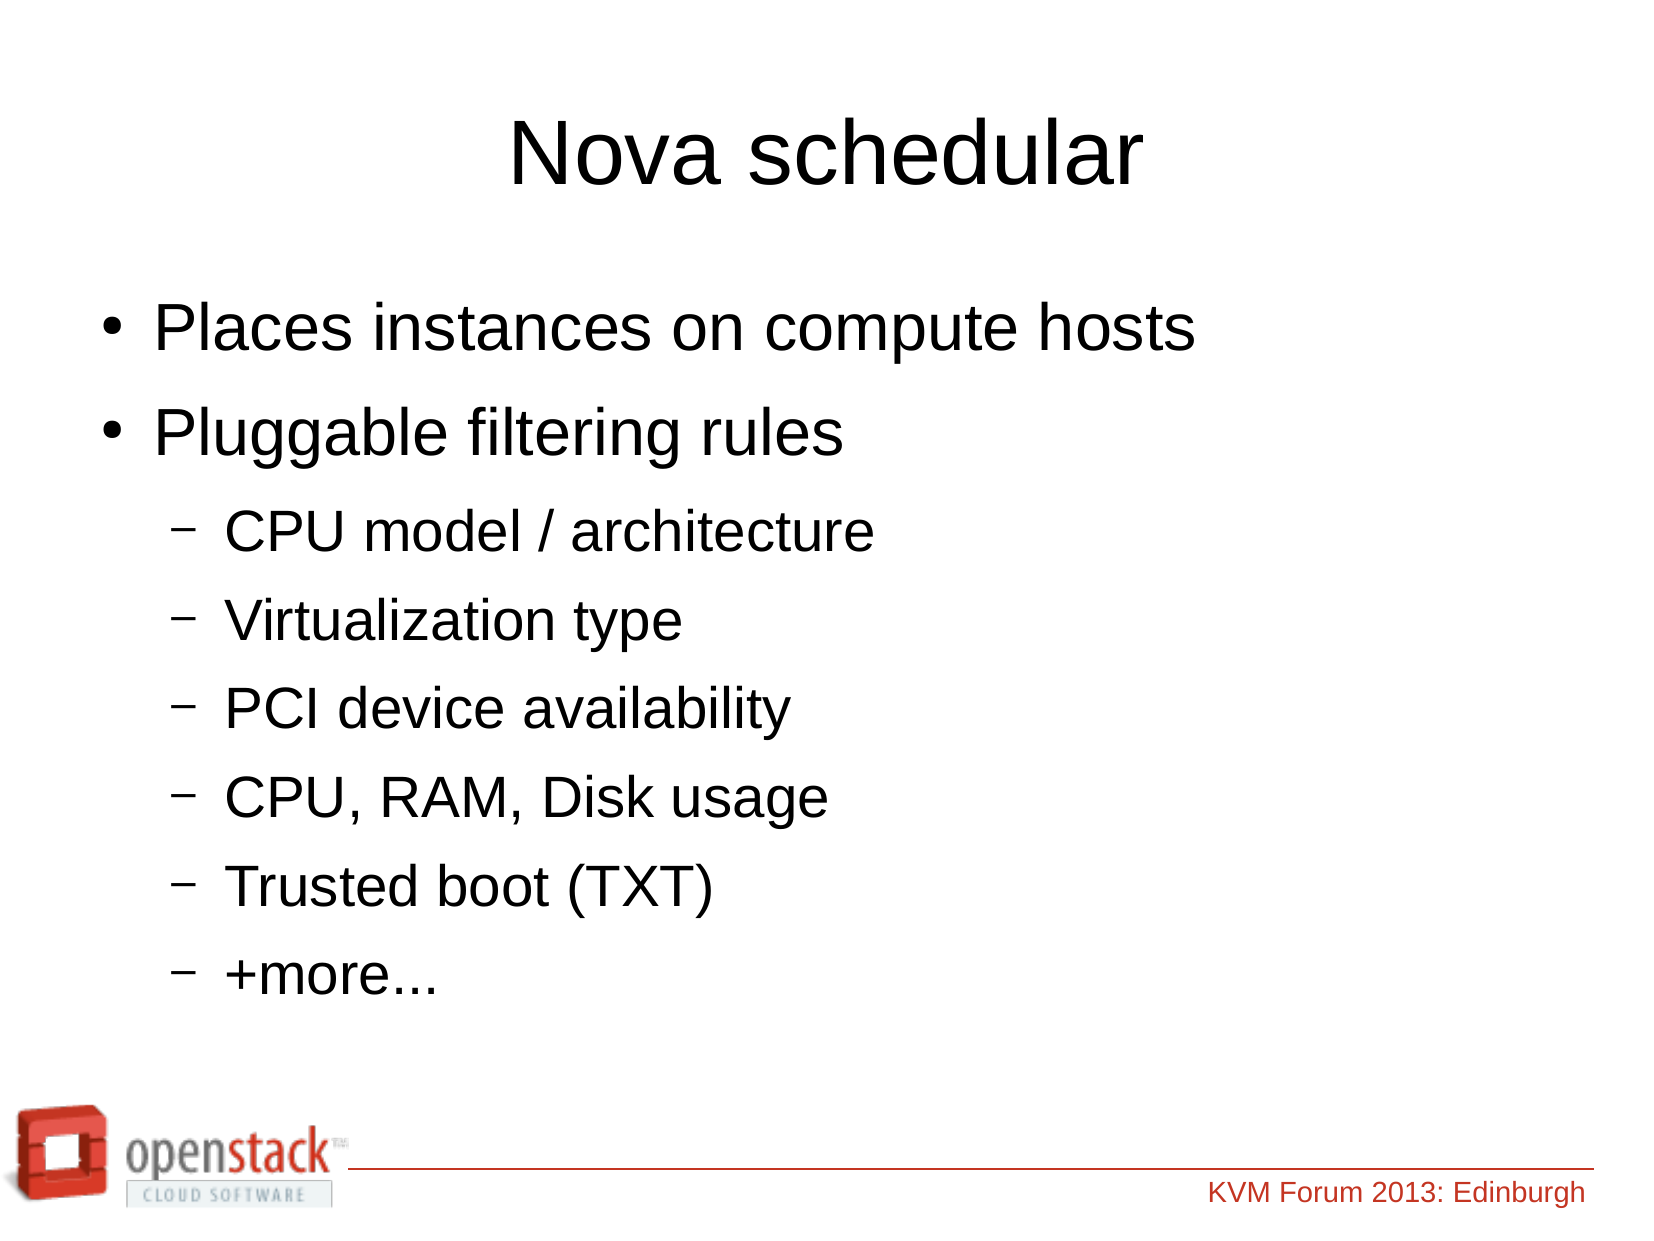

# Nova schedular
Places instances on compute hosts
Pluggable filtering rules
CPU model / architecture
Virtualization type
PCI device availability
CPU, RAM, Disk usage
Trusted boot (TXT)
+more...